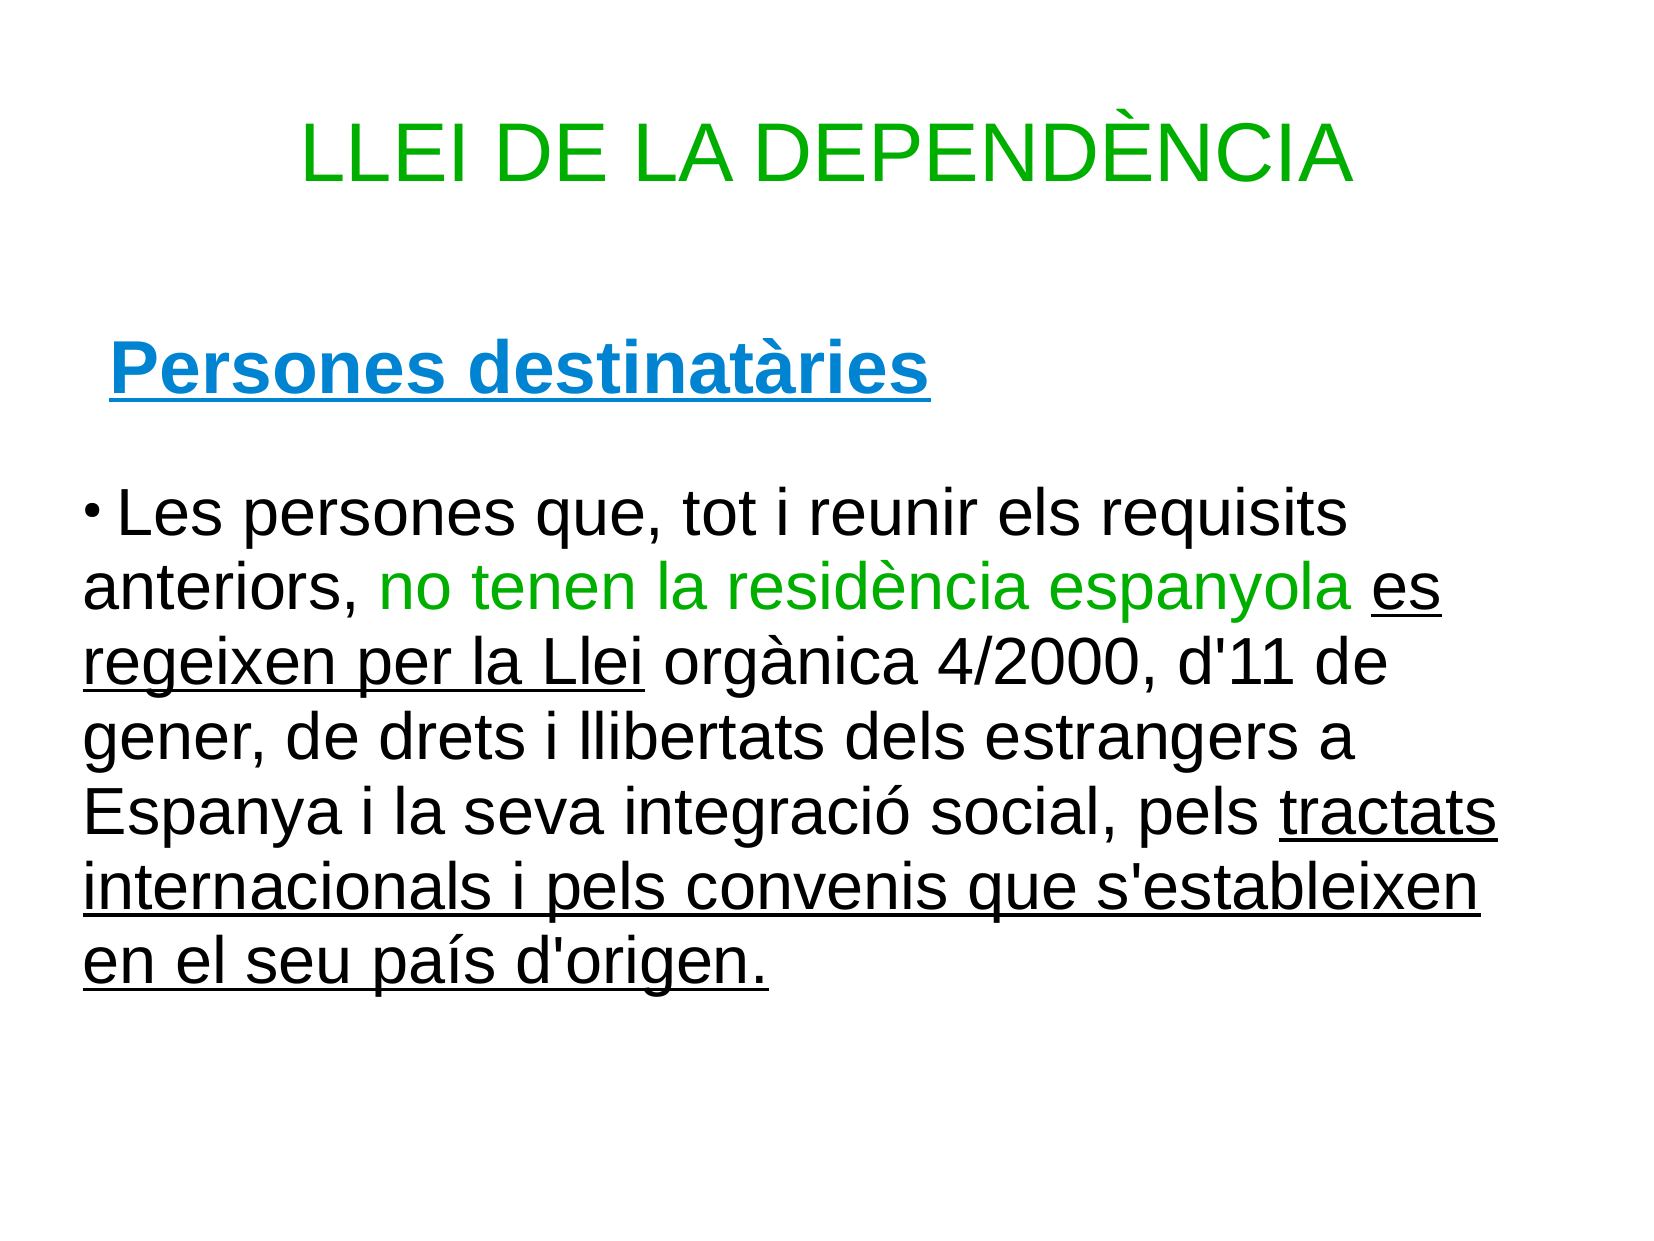

# LLEI DE LA DEPENDÈNCIA
Persones destinatàries
 Les persones que, tot i reunir els requisits anteriors, no tenen la residència espanyola es regeixen per la Llei orgànica 4/2000, d'11 de gener, de drets i llibertats dels estrangers a Espanya i la seva integració social, pels tractats internacionals i pels convenis que s'estableixen en el seu país d'origen.